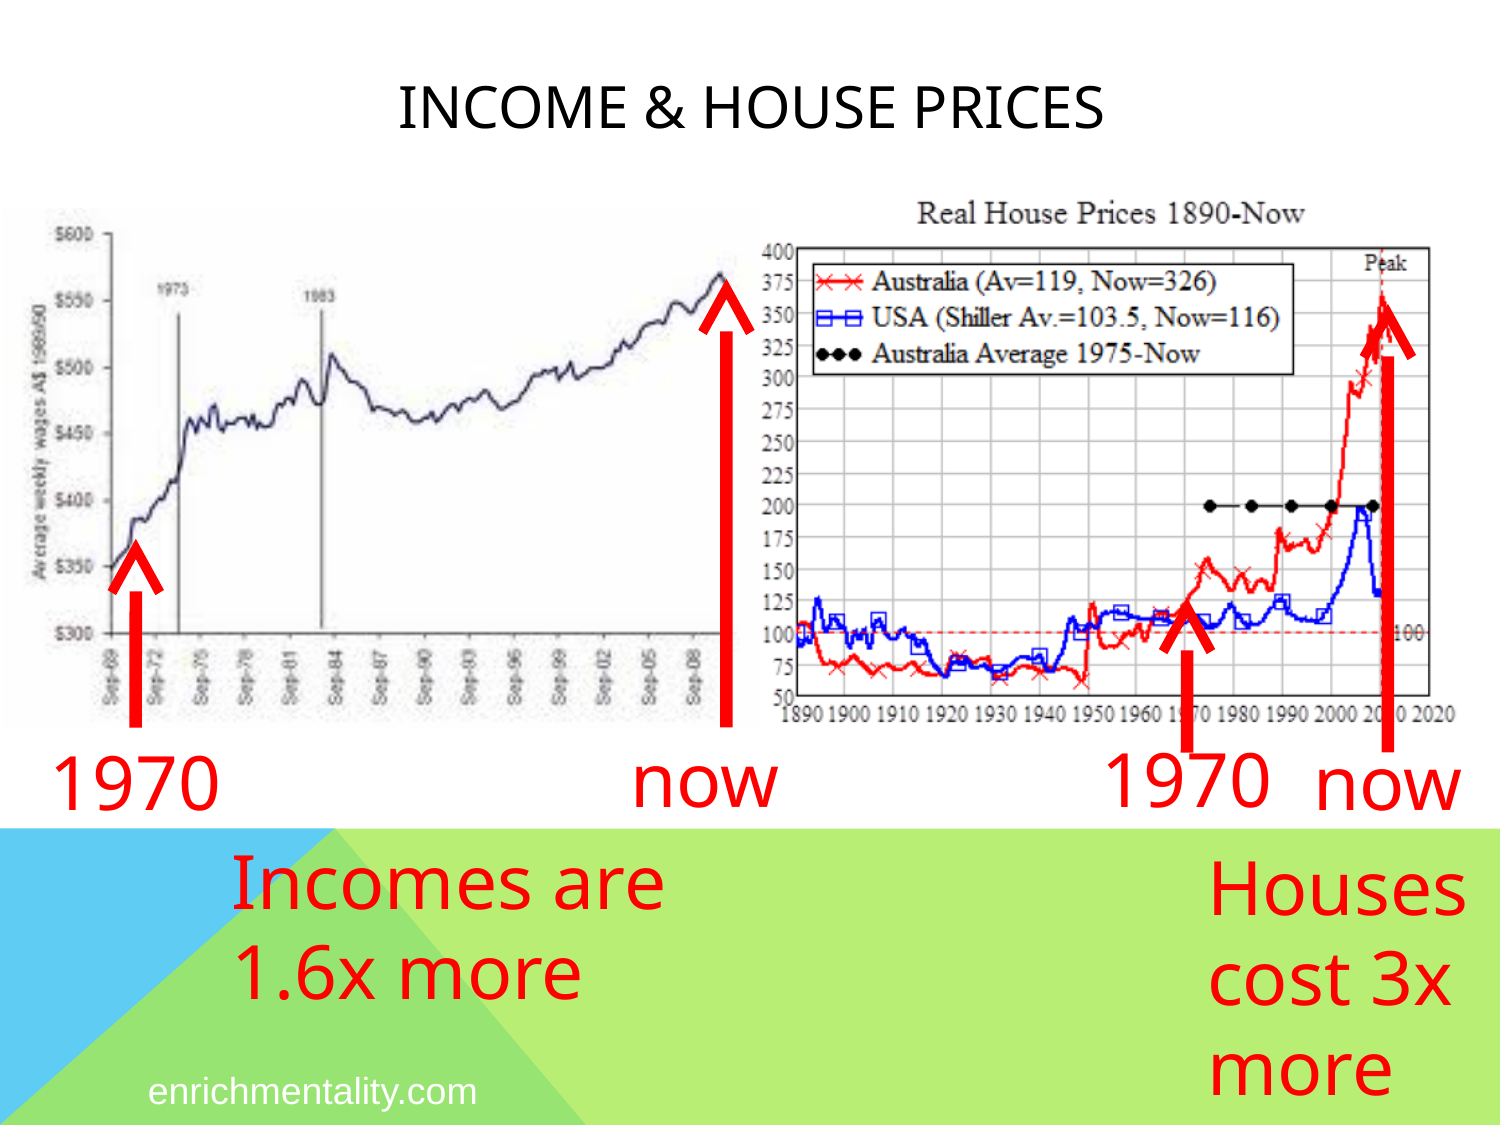

# INCOME & house prices
now
1970
1970
now
Incomes are
1.6x more
Houses
cost 3x
more
enrichmentality.com